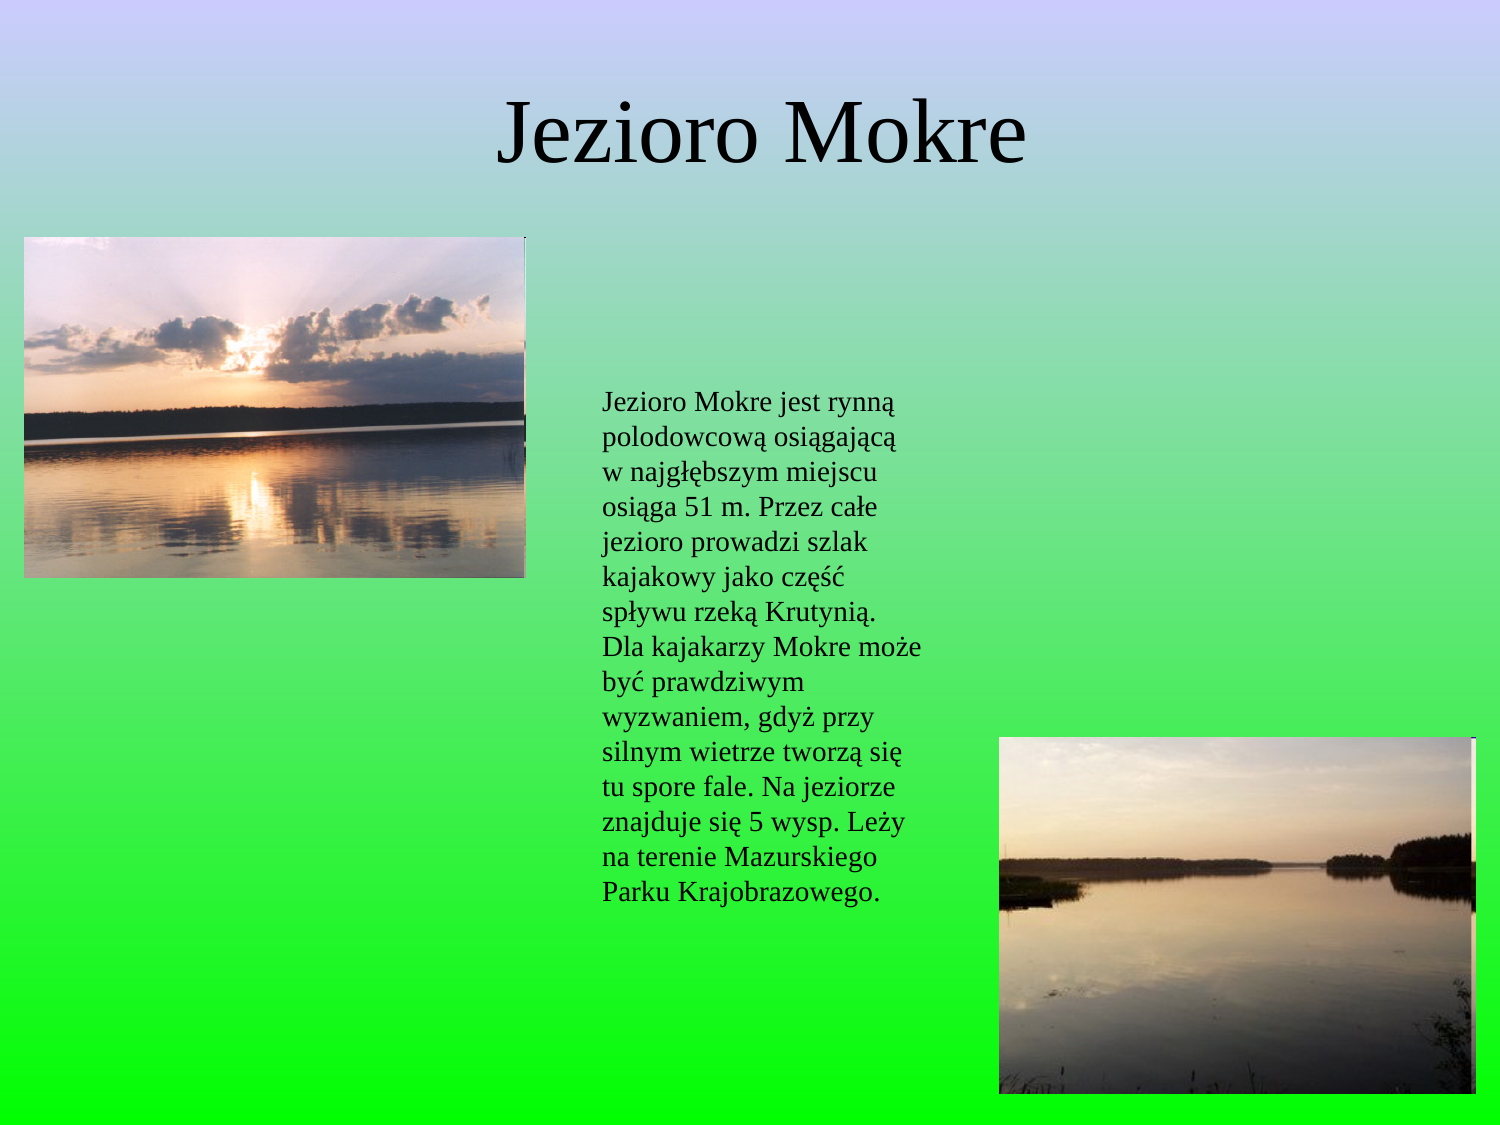

# Jezioro Mokre
Jezioro Mokre jest rynną polodowcową osiągającą w najgłębszym miejscu osiąga 51 m. Przez całe jezioro prowadzi szlak kajakowy jako część spływu rzeką Krutynią. Dla kajakarzy Mokre może być prawdziwym wyzwaniem, gdyż przy silnym wietrze tworzą się tu spore fale. Na jeziorze znajduje się 5 wysp. Leży na terenie Mazurskiego Parku Krajobrazowego.